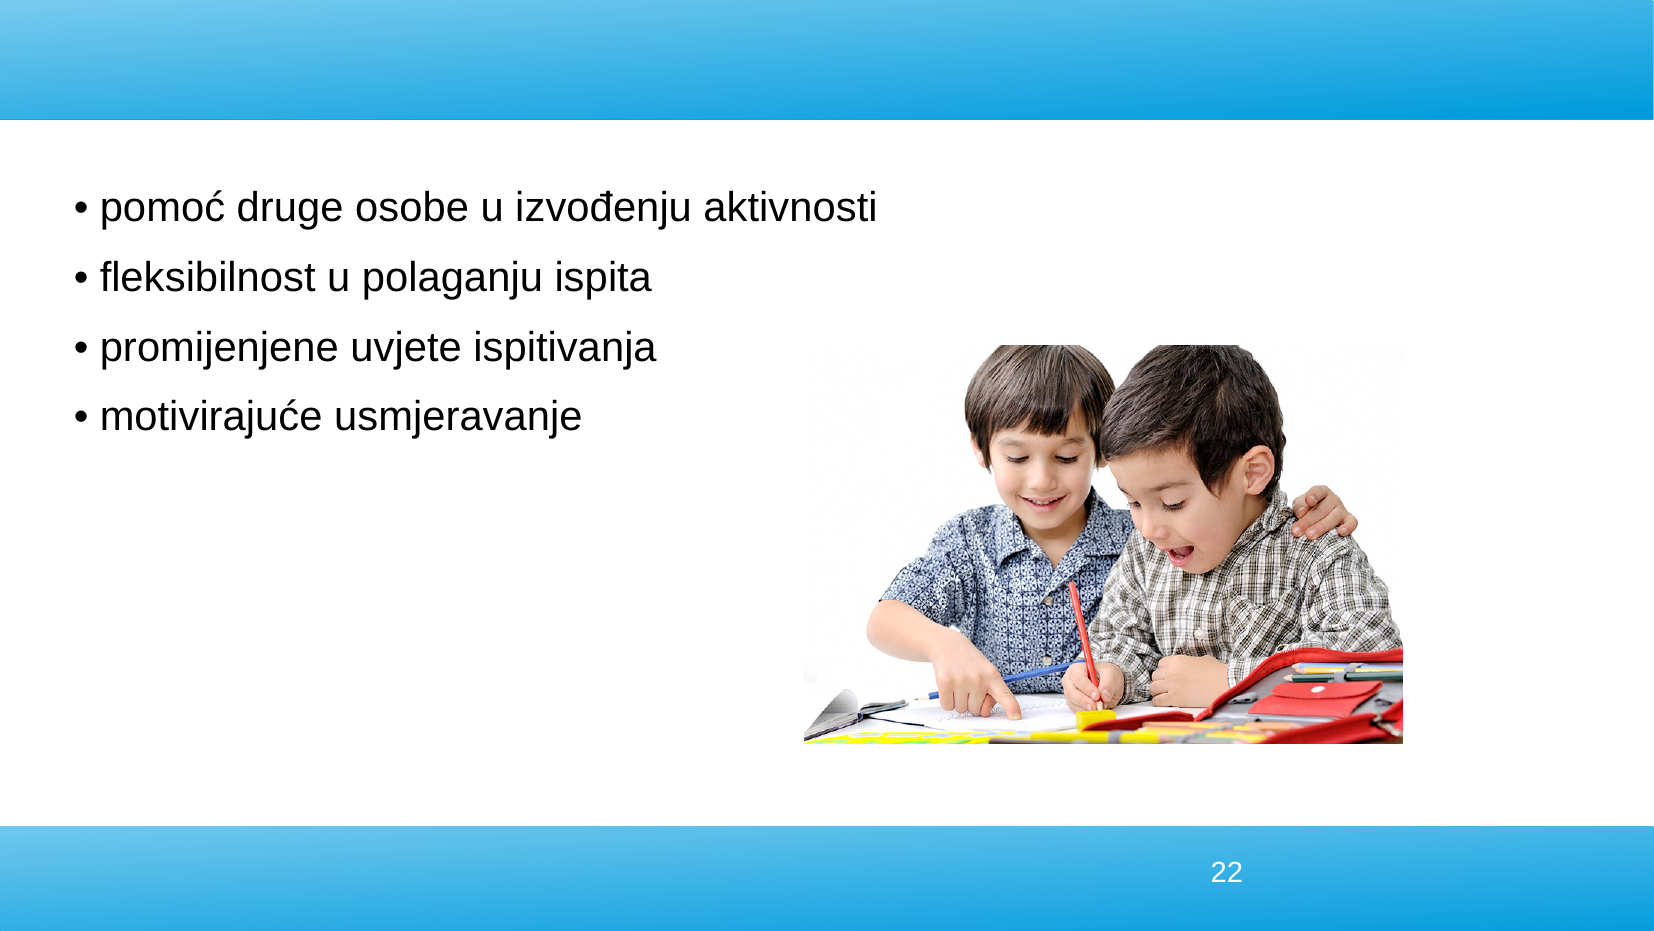

• pomoć druge osobe u izvođenju aktivnosti
• fleksibilnost u polaganju ispita
• promijenjene uvjete ispitivanja
• motivirajuće usmjeravanje